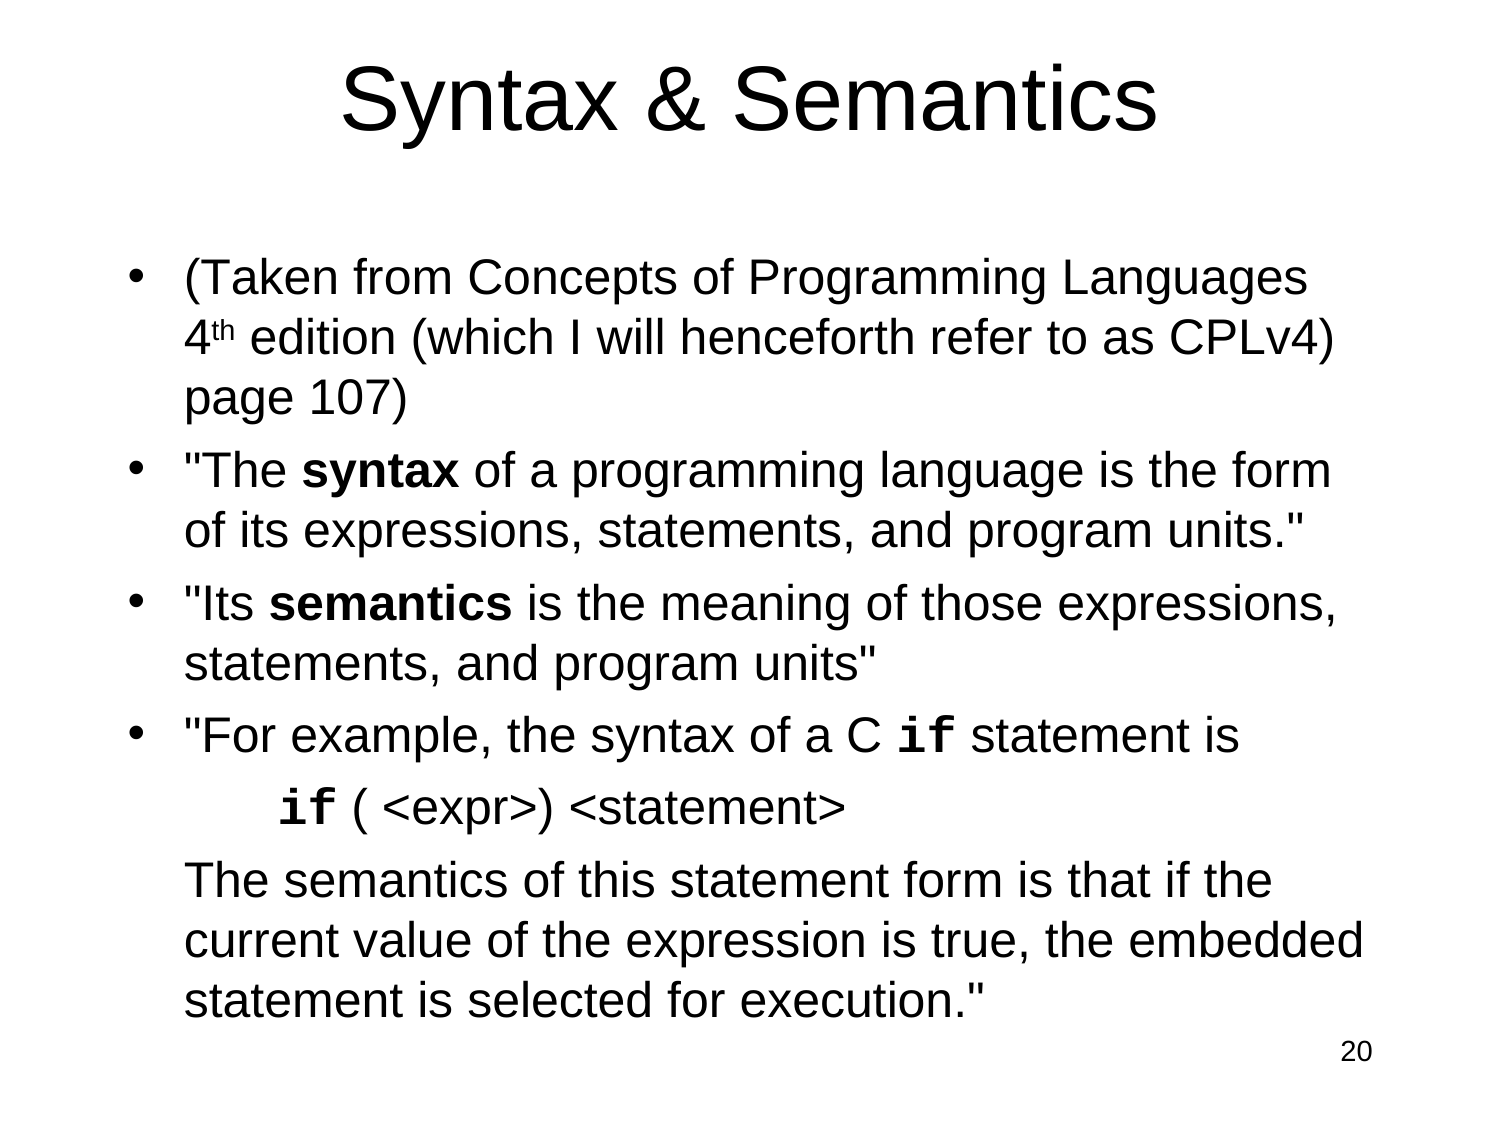

# Syntax & Semantics
(Taken from Concepts of Programming Languages 4th edition (which I will henceforth refer to as CPLv4) page 107)
"The syntax of a programming language is the form of its expressions, statements, and program units."
"Its semantics is the meaning of those expressions, statements, and program units"
"For example, the syntax of a C if statement is
		if ( <expr>) <statement>
	The semantics of this statement form is that if the current value of the expression is true, the embedded statement is selected for execution."